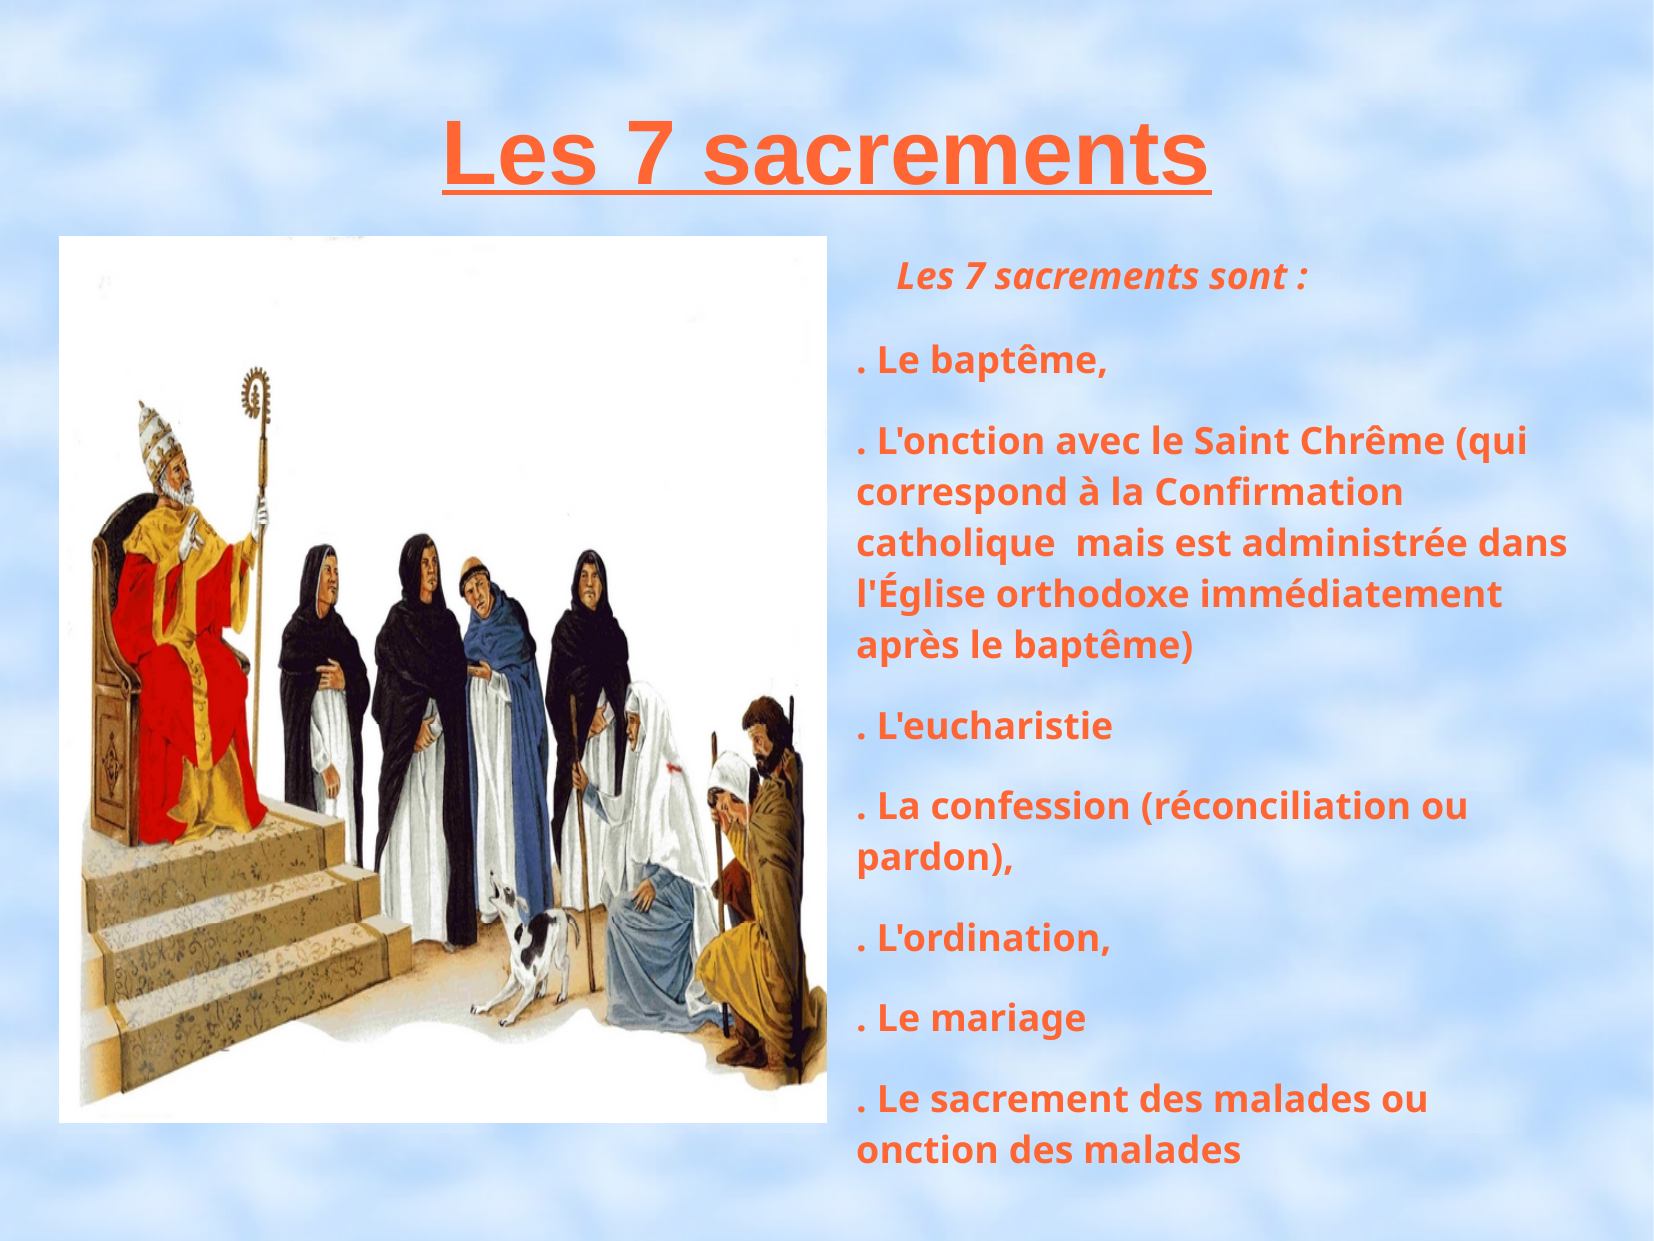

# Les 7 sacrements
 Les 7 sacrements sont :
. Le baptême,
. L'onction avec le Saint Chrême (qui correspond à la Confirmation catholique mais est administrée dans l'Église orthodoxe immédiatement après le baptême)
. L'eucharistie
. La confession (réconciliation ou pardon),
. L'ordination,
. Le mariage
. Le sacrement des malades ou onction des malades